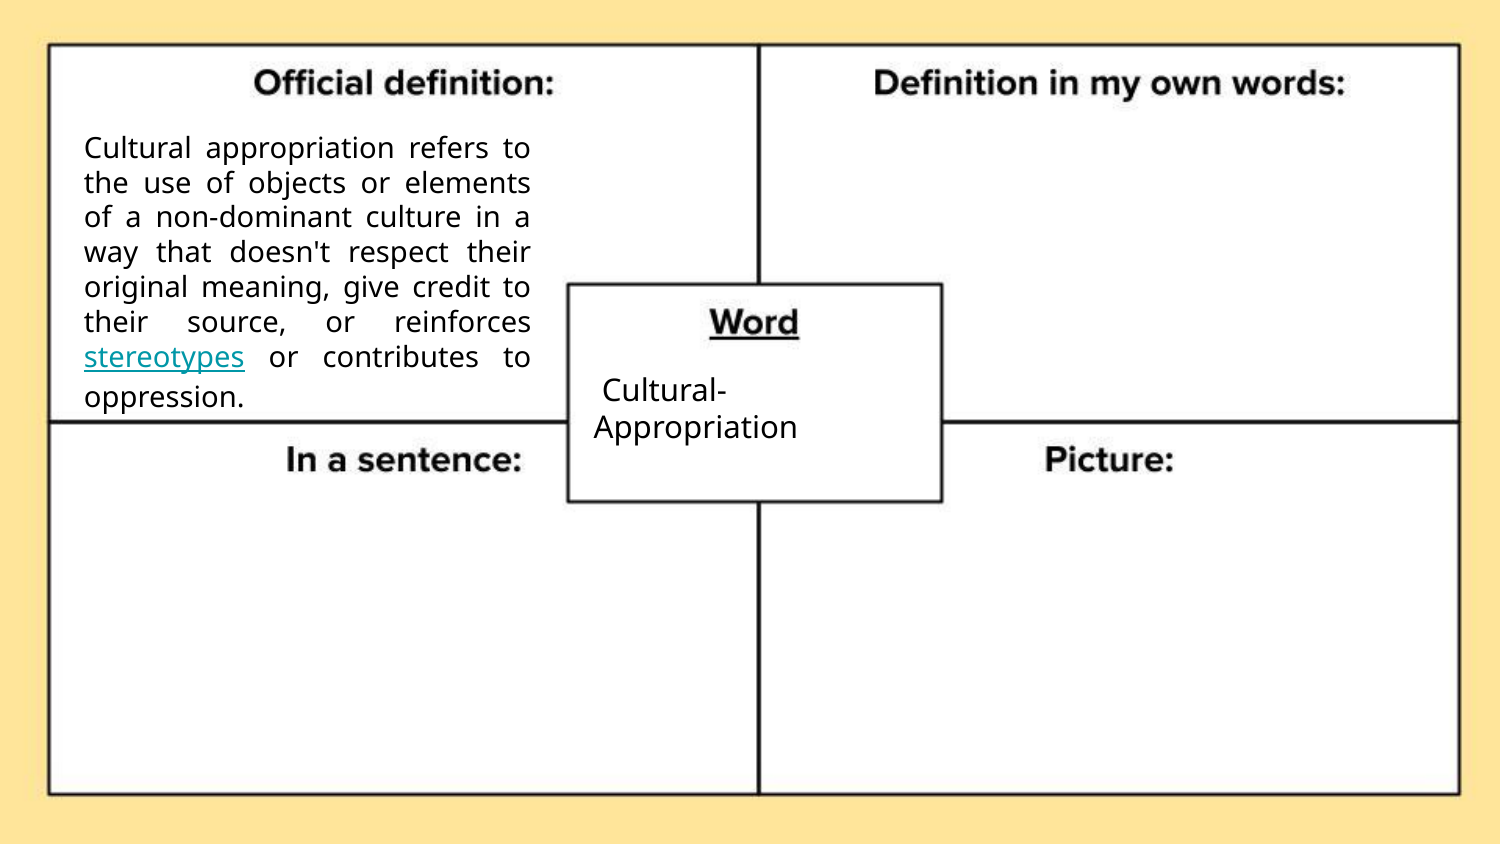

Cultural appropriation refers to the use of objects or elements of a non-dominant culture in a way that doesn't respect their original meaning, give credit to their source, or reinforces stereotypes or contributes to oppression.
 Cultural-Appropriation